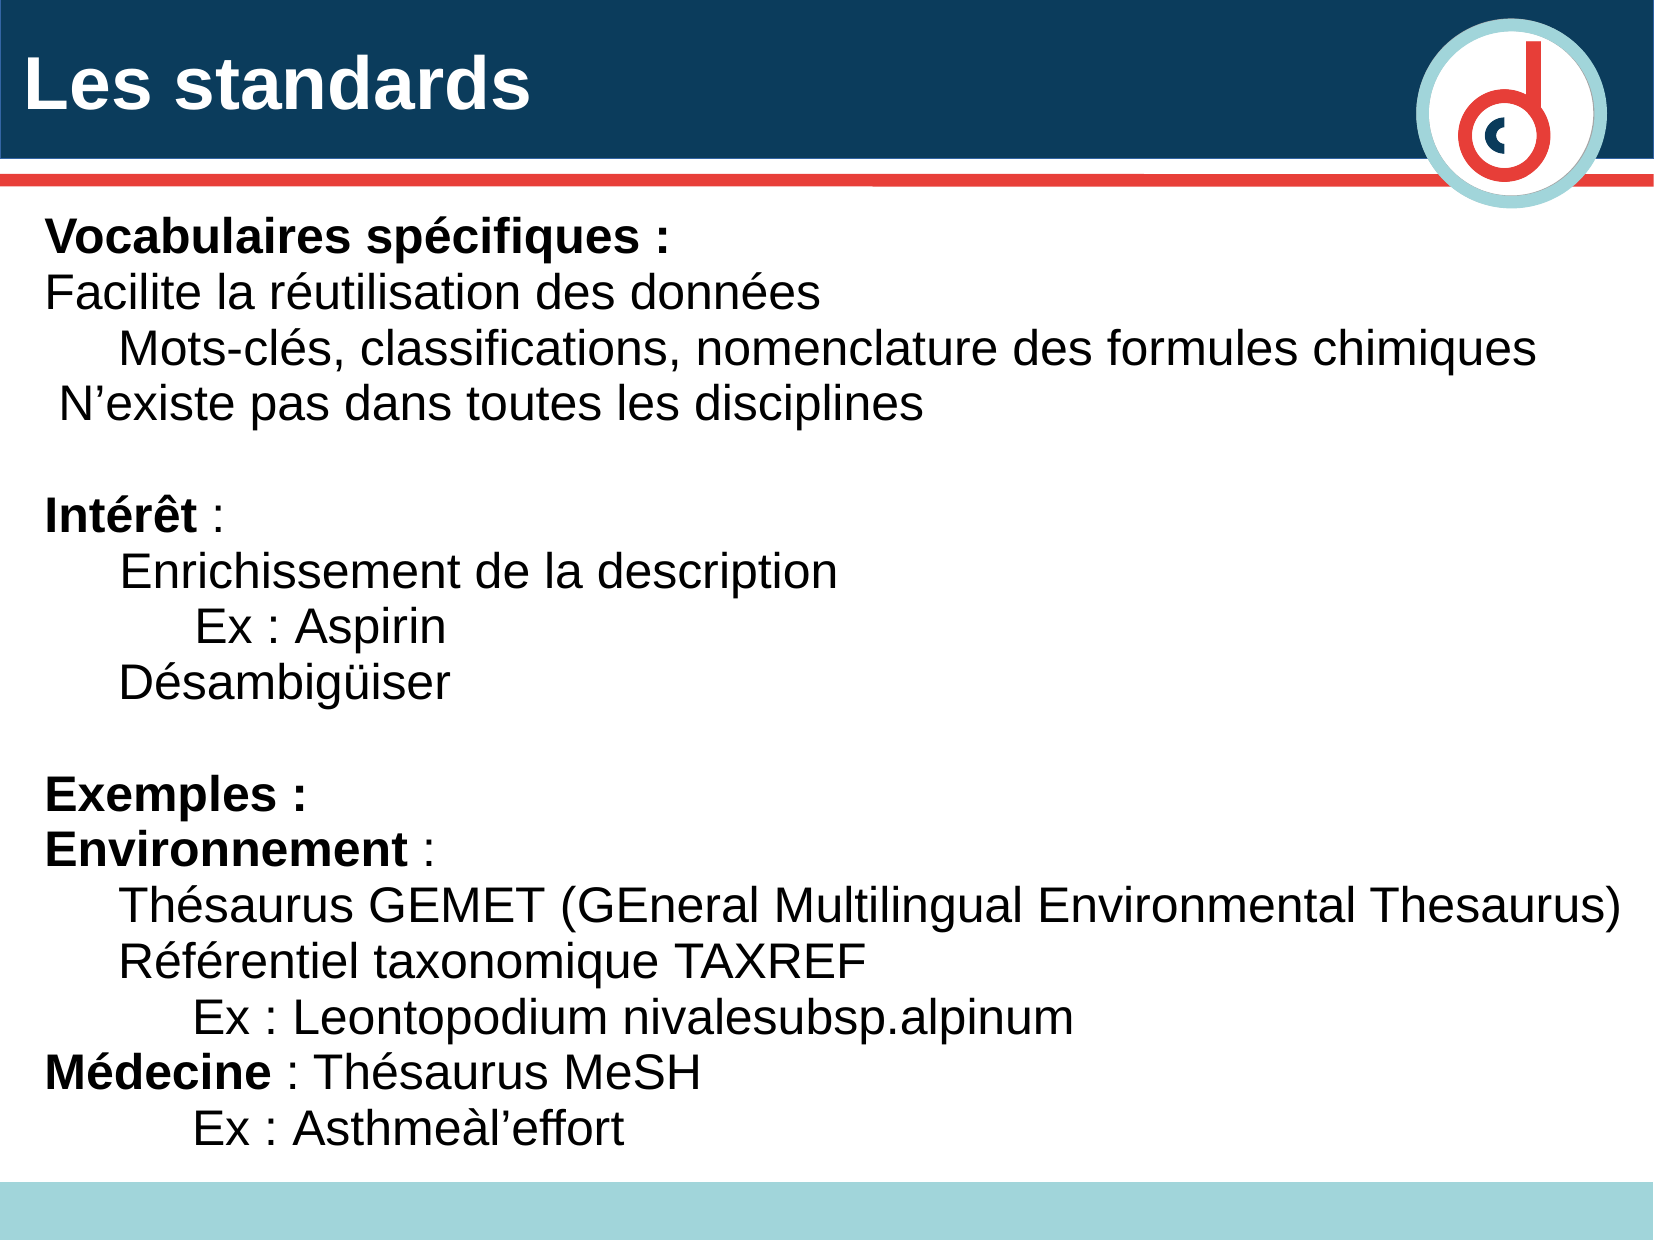

# Les standards
Vocabulaires spécifiques :
Facilite la réutilisation des données
	Mots-clés, classifications, nomenclature des formules chimiques
 N’existe pas dans toutes les disciplines
Intérêt :
Enrichissement de la description
Ex : Aspirin
	Désambigüiser
Exemples :
Environnement :
	Thésaurus GEMET (GEneral Multilingual Environmental Thesaurus)
	Référentiel taxonomique TAXREF
		Ex : Leontopodium nivalesubsp.alpinum
Médecine : Thésaurus MeSH
		Ex : Asthmeàl’effort